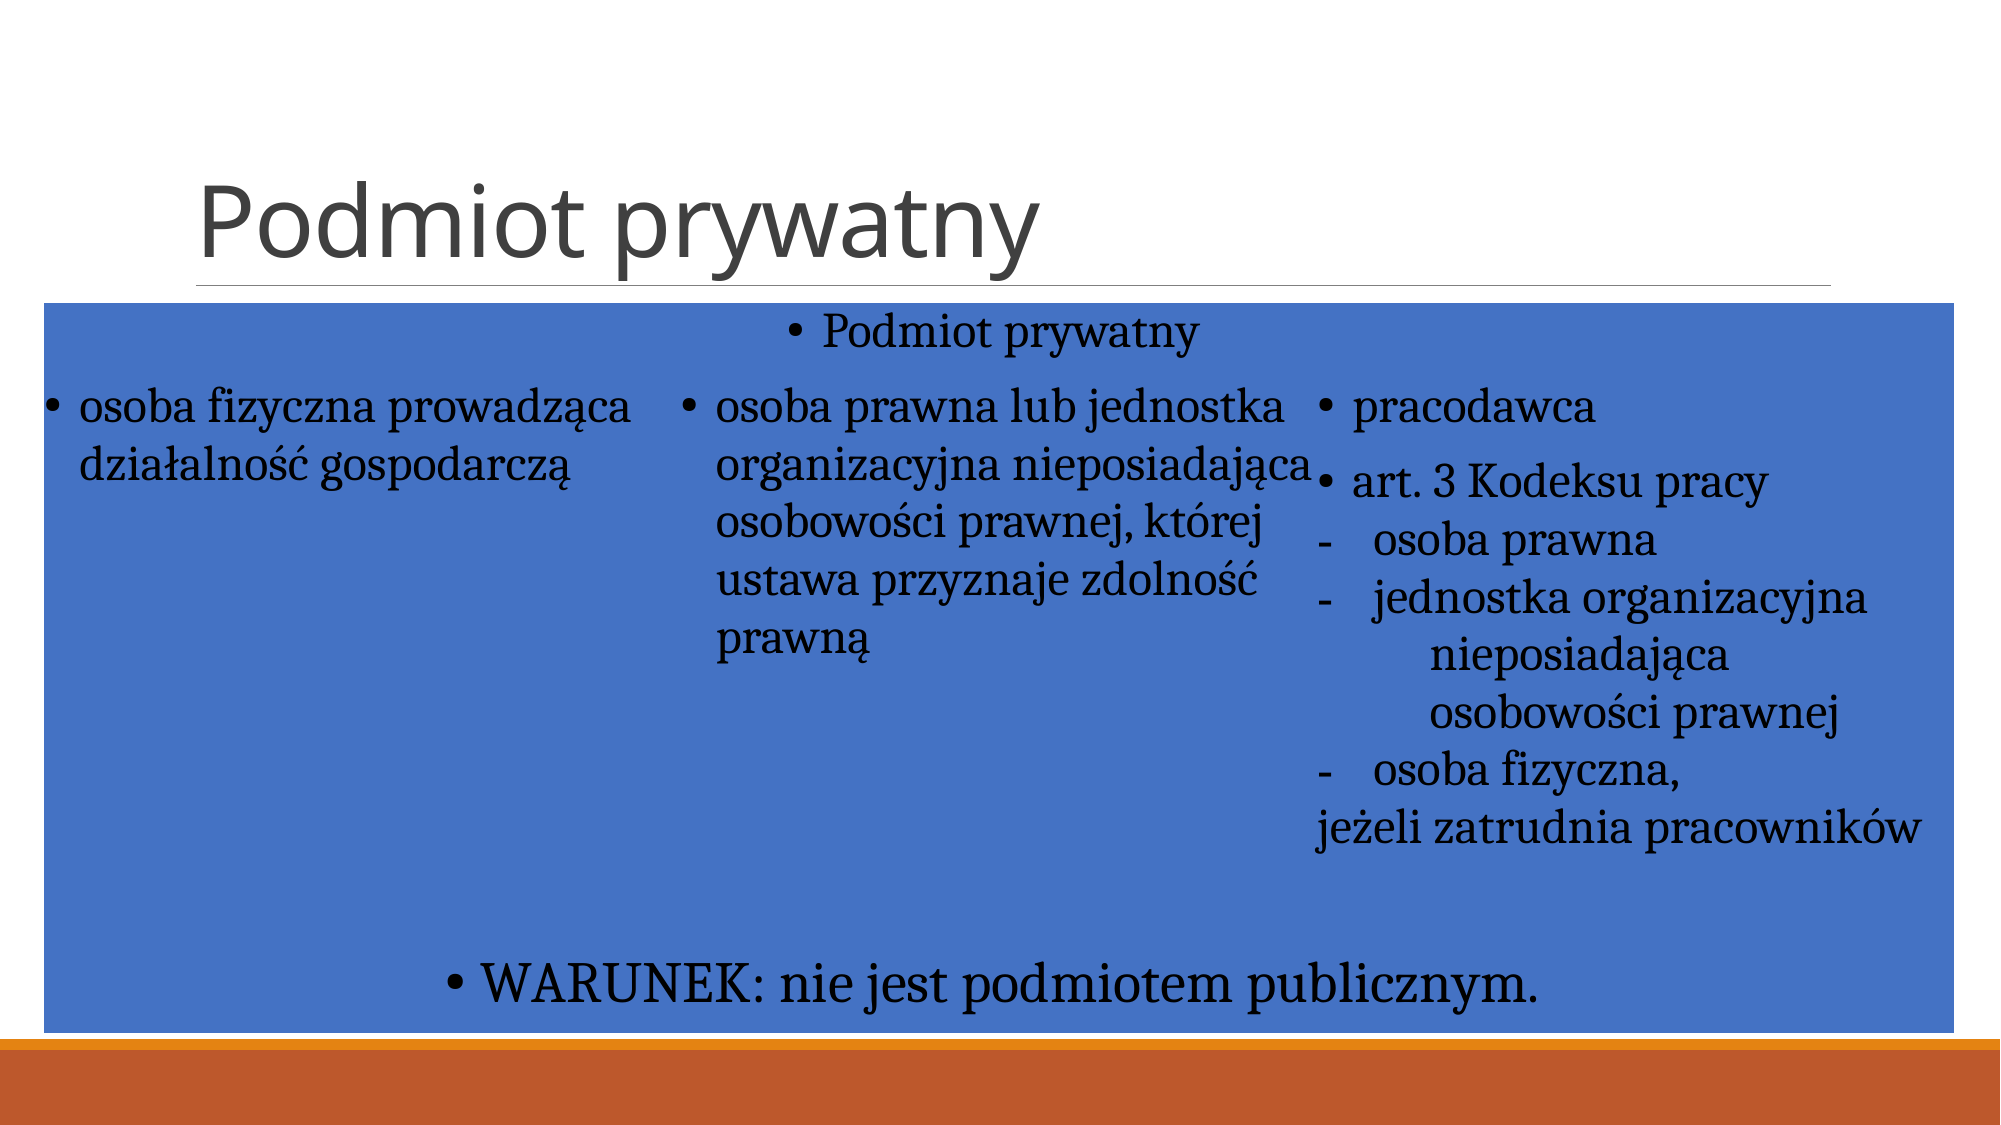

# Podmiot prywatny
| Podmiot prywatny | | |
| --- | --- | --- |
| osoba fizyczna prowadząca działalność gospodarczą | osoba prawna lub jednostka organizacyjna nieposiadająca osobowości prawnej, której ustawa przyznaje zdolność prawną | pracodawca |
| | | art. 3 Kodeksu pracy osoba prawna jednostka organizacyjna nieposiadająca osobowości prawnej osoba fizyczna, jeżeli zatrudnia pracowników |
| WARUNEK: nie jest podmiotem publicznym. | | |